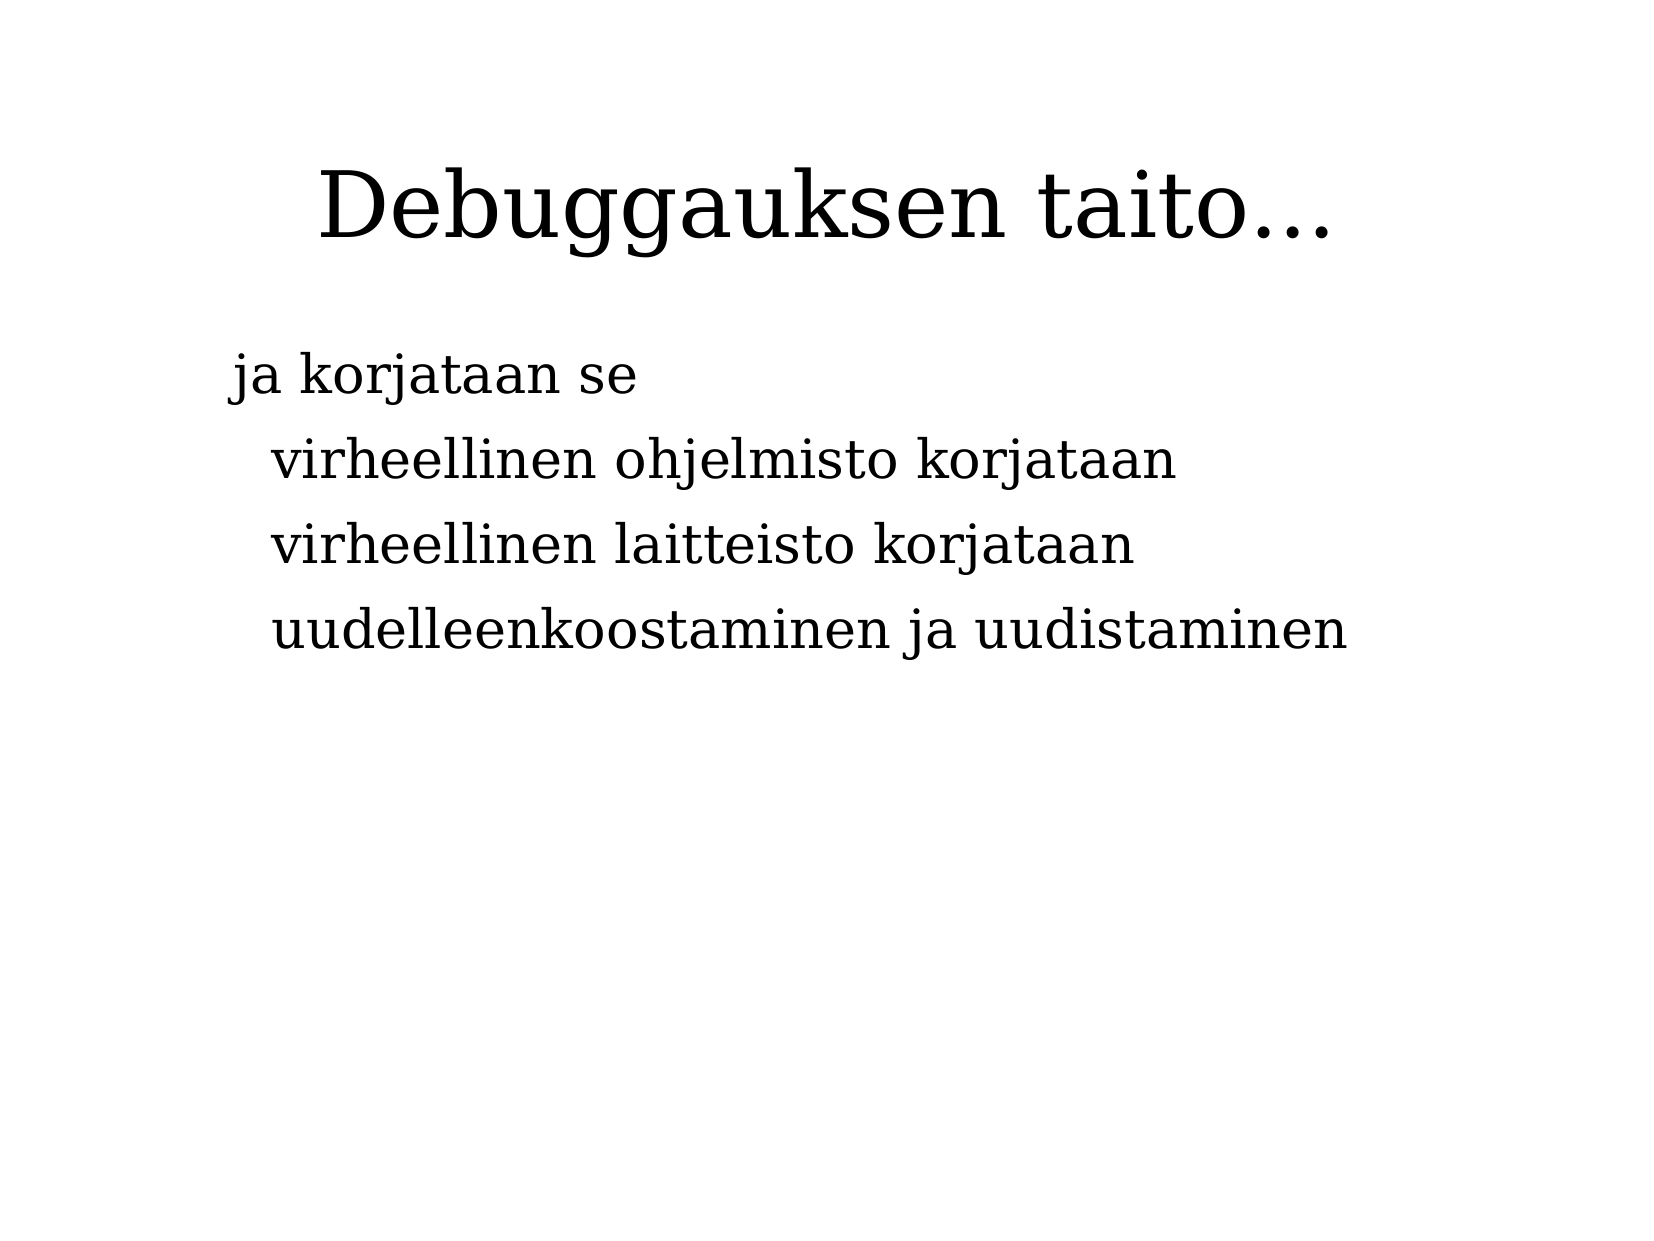

# Debuggauksen taito...
ja korjataan se
virheellinen ohjelmisto korjataan
virheellinen laitteisto korjataan
uudelleenkoostaminen ja uudistaminen